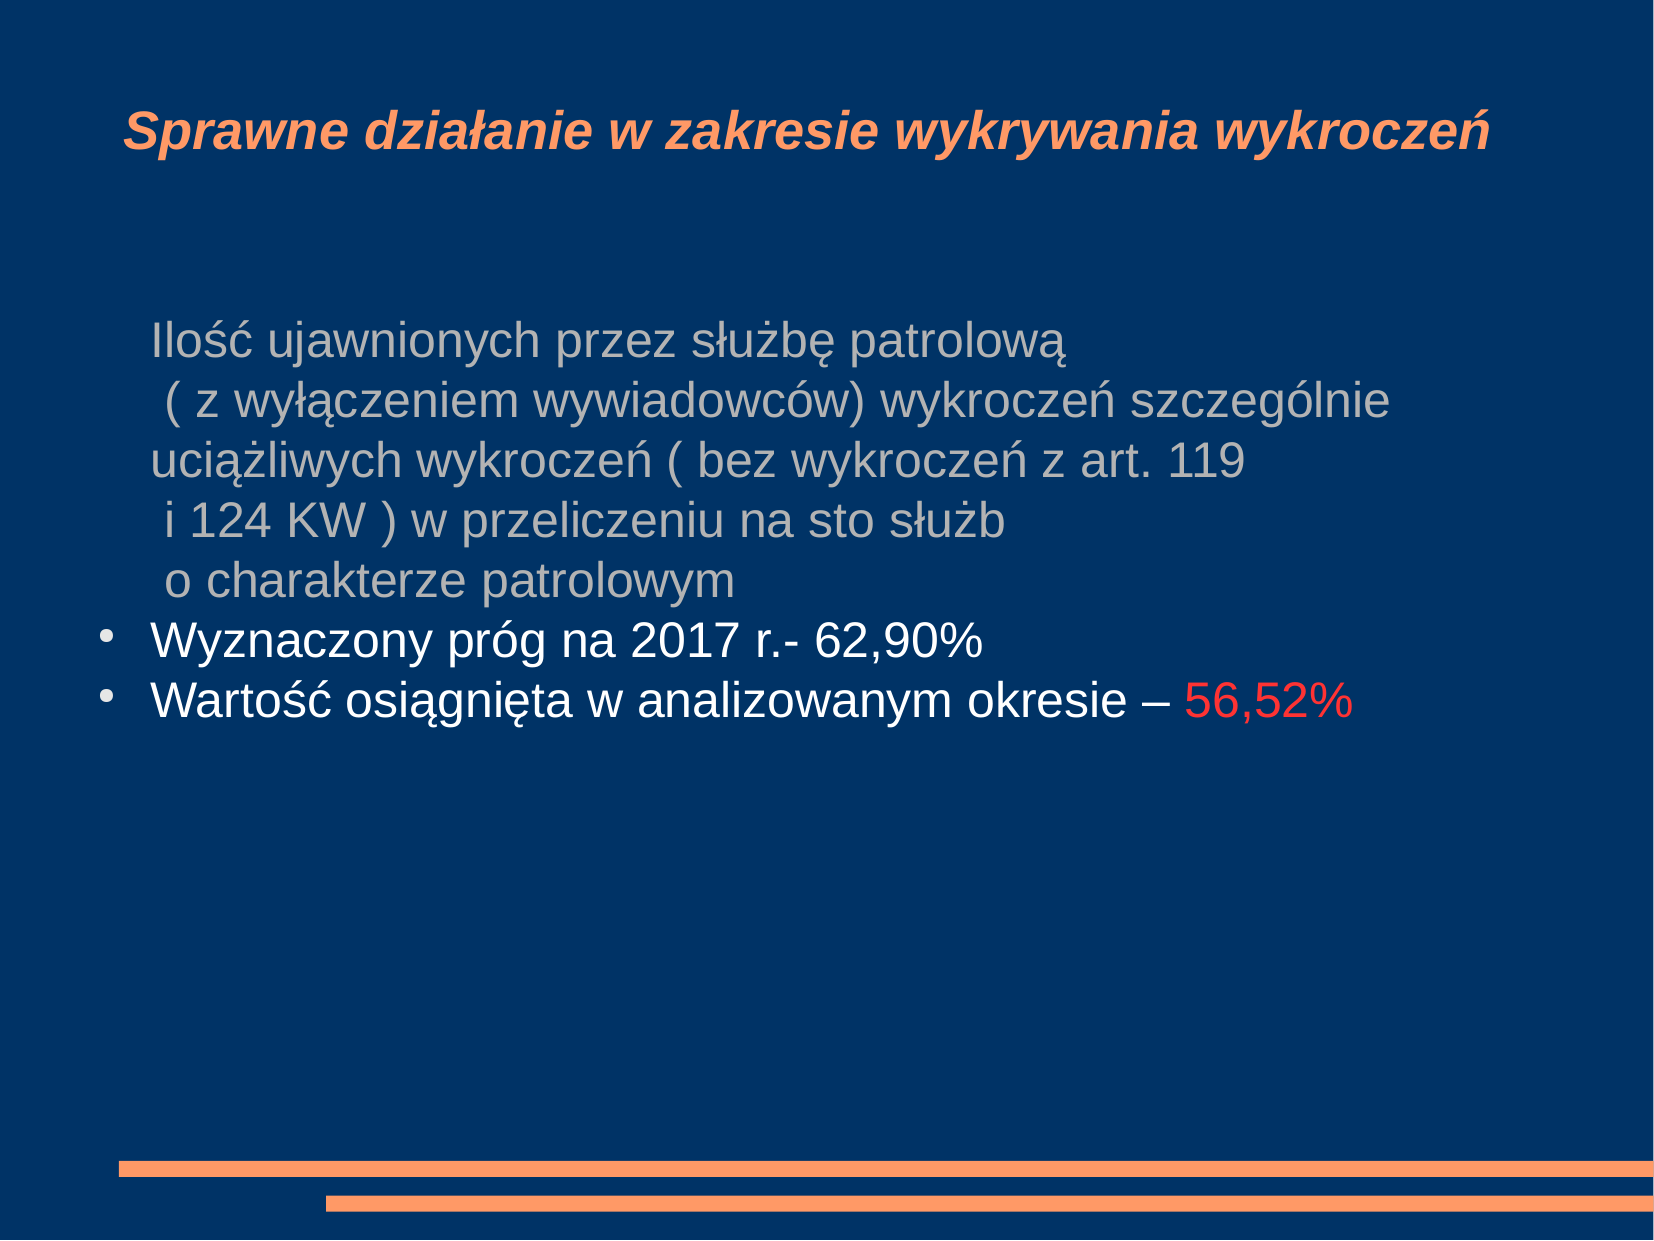

# Sprawne działanie w zakresie wykrywania wykroczeń
Ilość ujawnionych przez służbę patrolową
 ( z wyłączeniem wywiadowców) wykroczeń szczególnie uciążliwych wykroczeń ( bez wykroczeń z art. 119
 i 124 KW ) w przeliczeniu na sto służb
 o charakterze patrolowym
Wyznaczony próg na 2017 r.- 62,90%
Wartość osiągnięta w analizowanym okresie – 56,52%